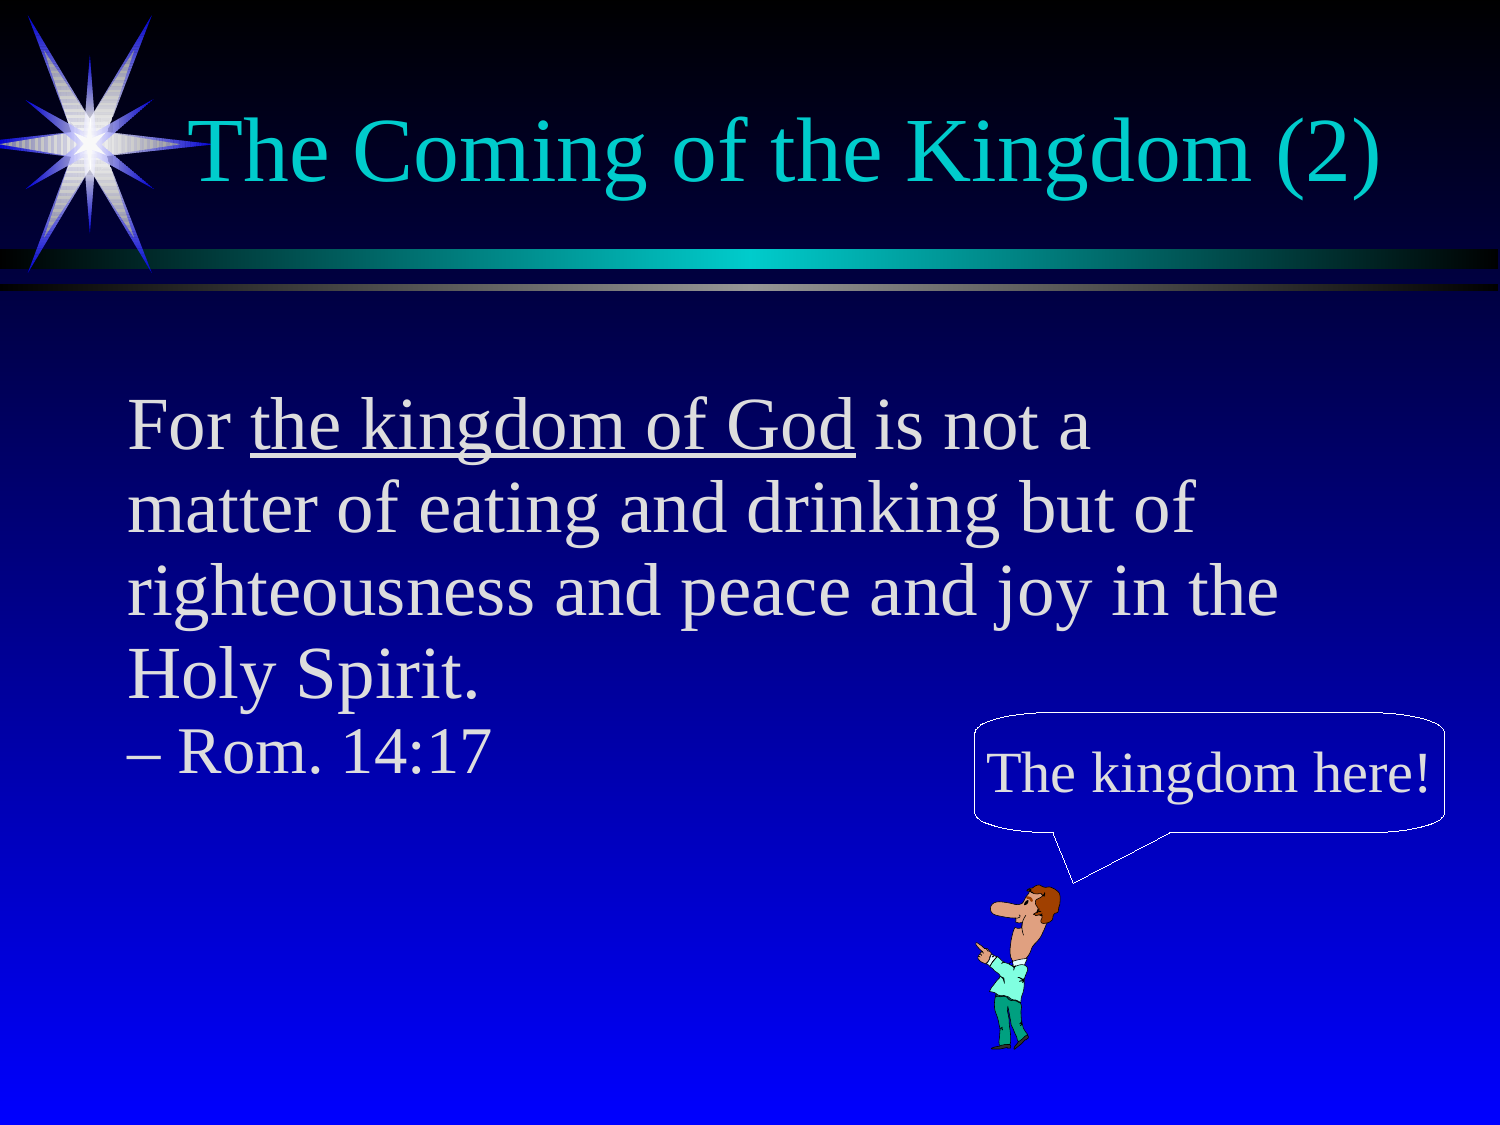

# The Coming of the Kingdom (2)
For the kingdom of God is not a matter of eating and drinking but of righteousness and peace and joy in the Holy Spirit.
– Rom. 14:17
The kingdom here!